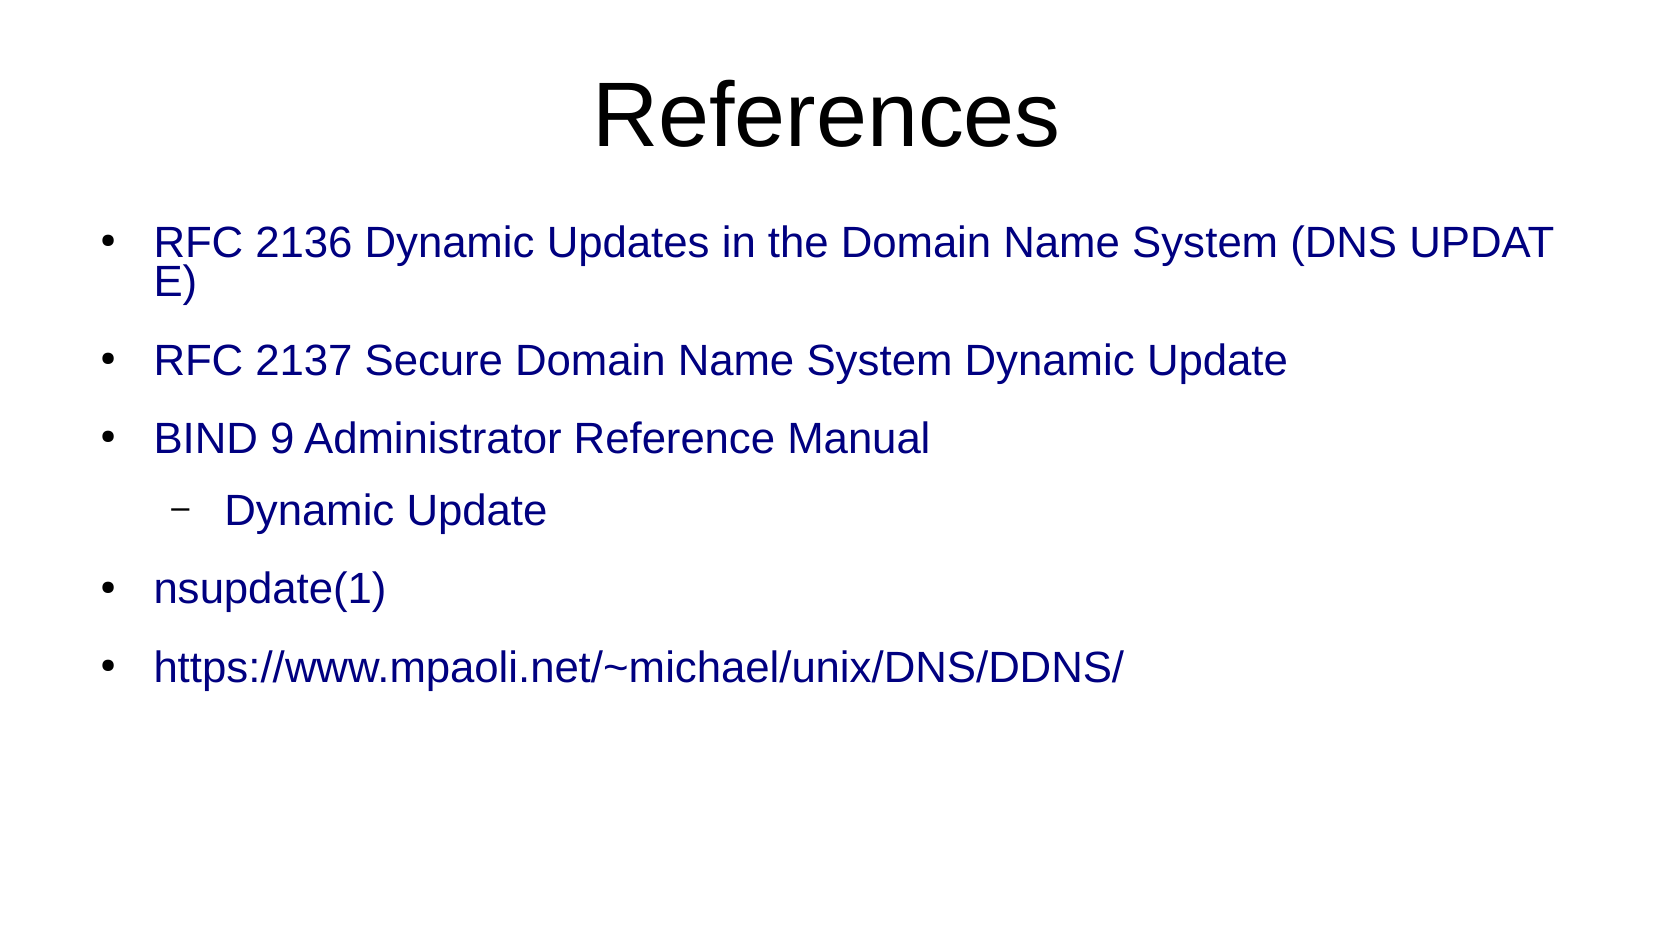

# References
RFC 2136 Dynamic Updates in the Domain Name System (DNS UPDATE)
RFC 2137 Secure Domain Name System Dynamic Update
BIND 9 Administrator Reference Manual
Dynamic Update
nsupdate(1)
https://www.mpaoli.net/~michael/unix/DNS/DDNS/